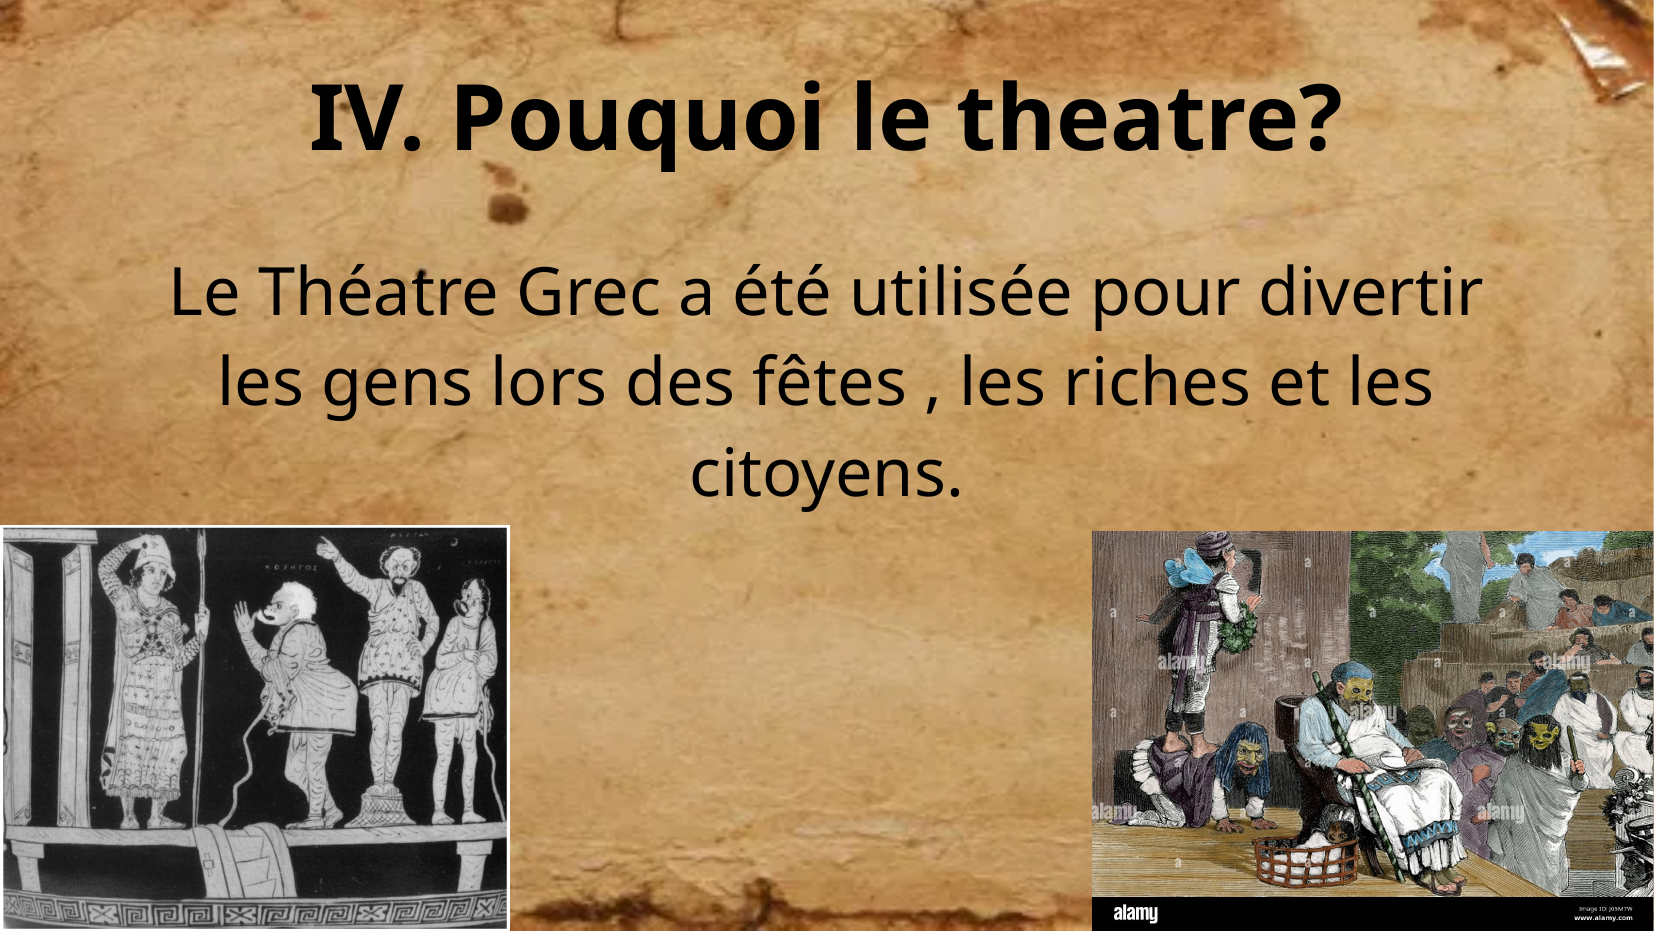

# IV. Pouquoi le theatre?
Le Théatre Grec a été utilisée pour divertir les gens lors des fêtes , les riches et les citoyens.